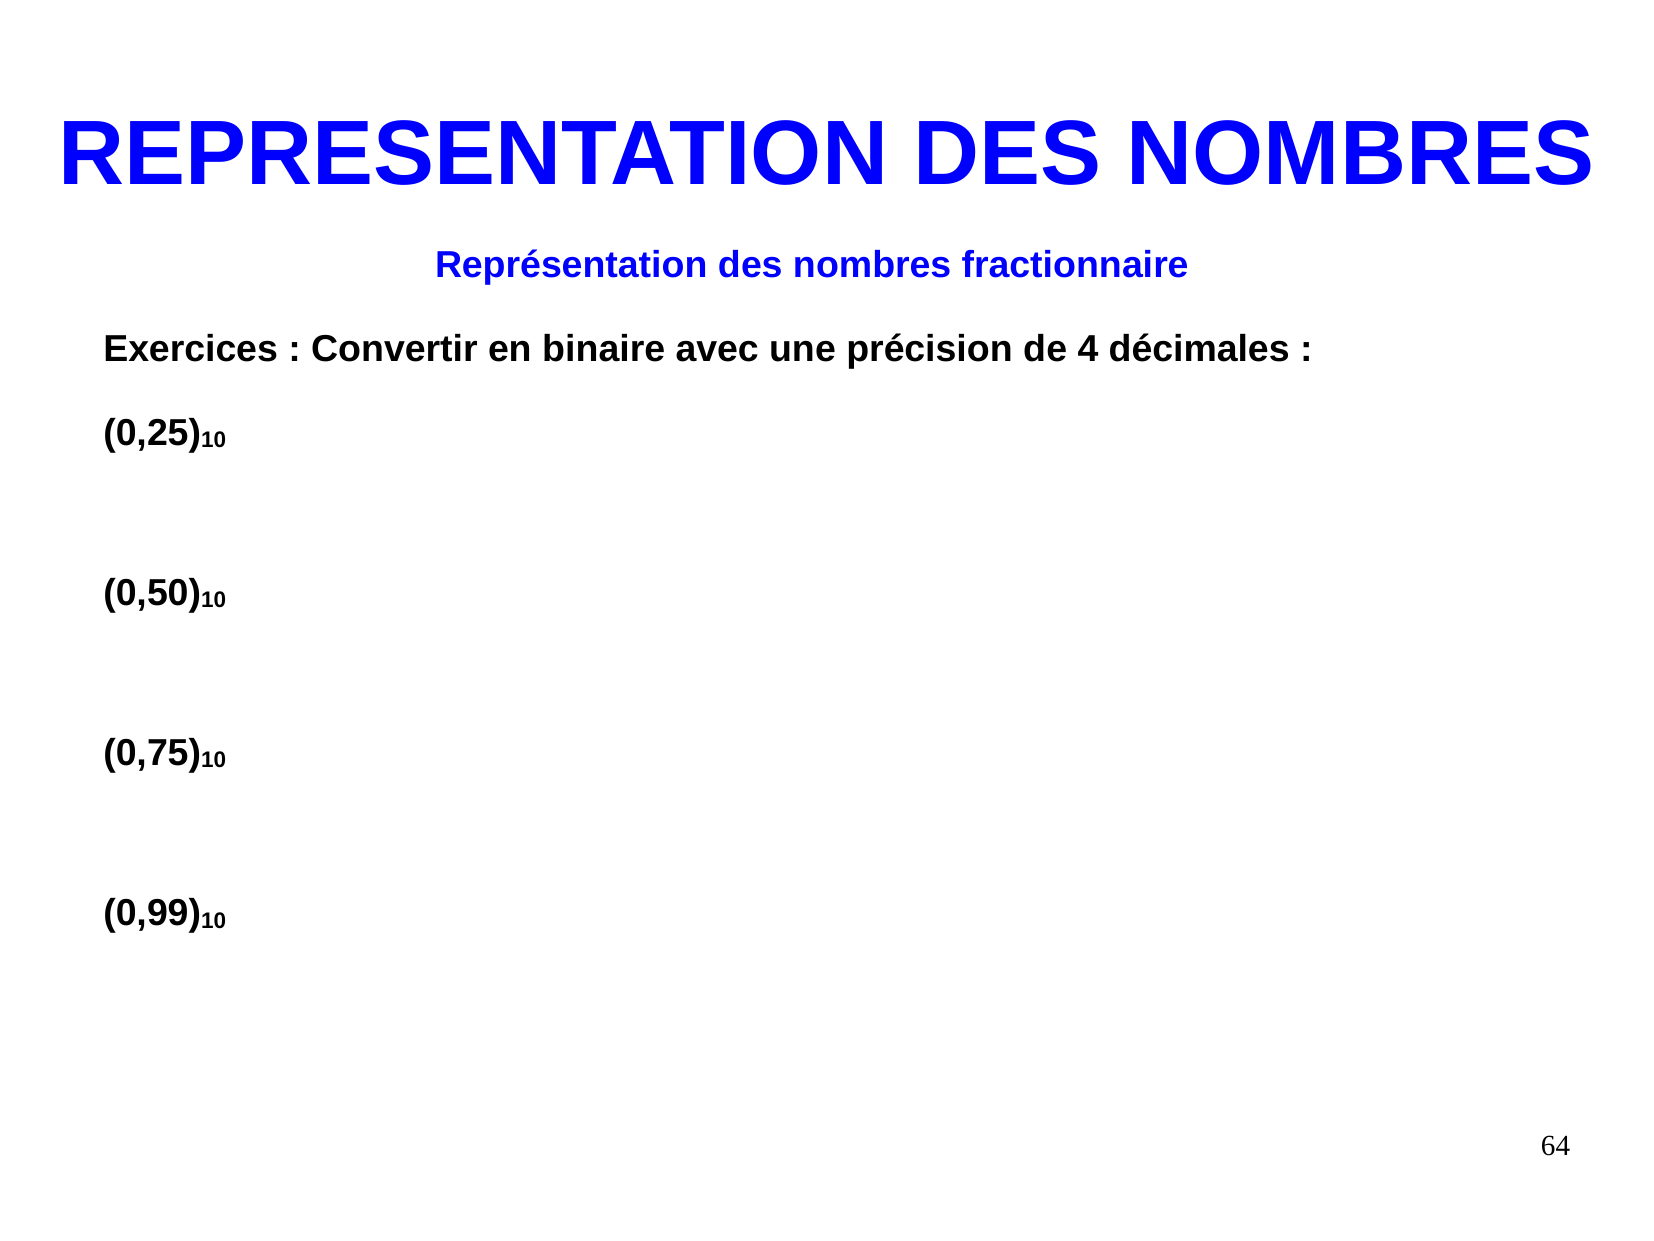

# REPRESENTATION DES NOMBRES
Représentation des nombres fractionnaire
Exercices : Convertir en binaire avec une précision de 4 décimales :
(0,25)10
(0,50)10
(0,75)10
(0,99)10
64